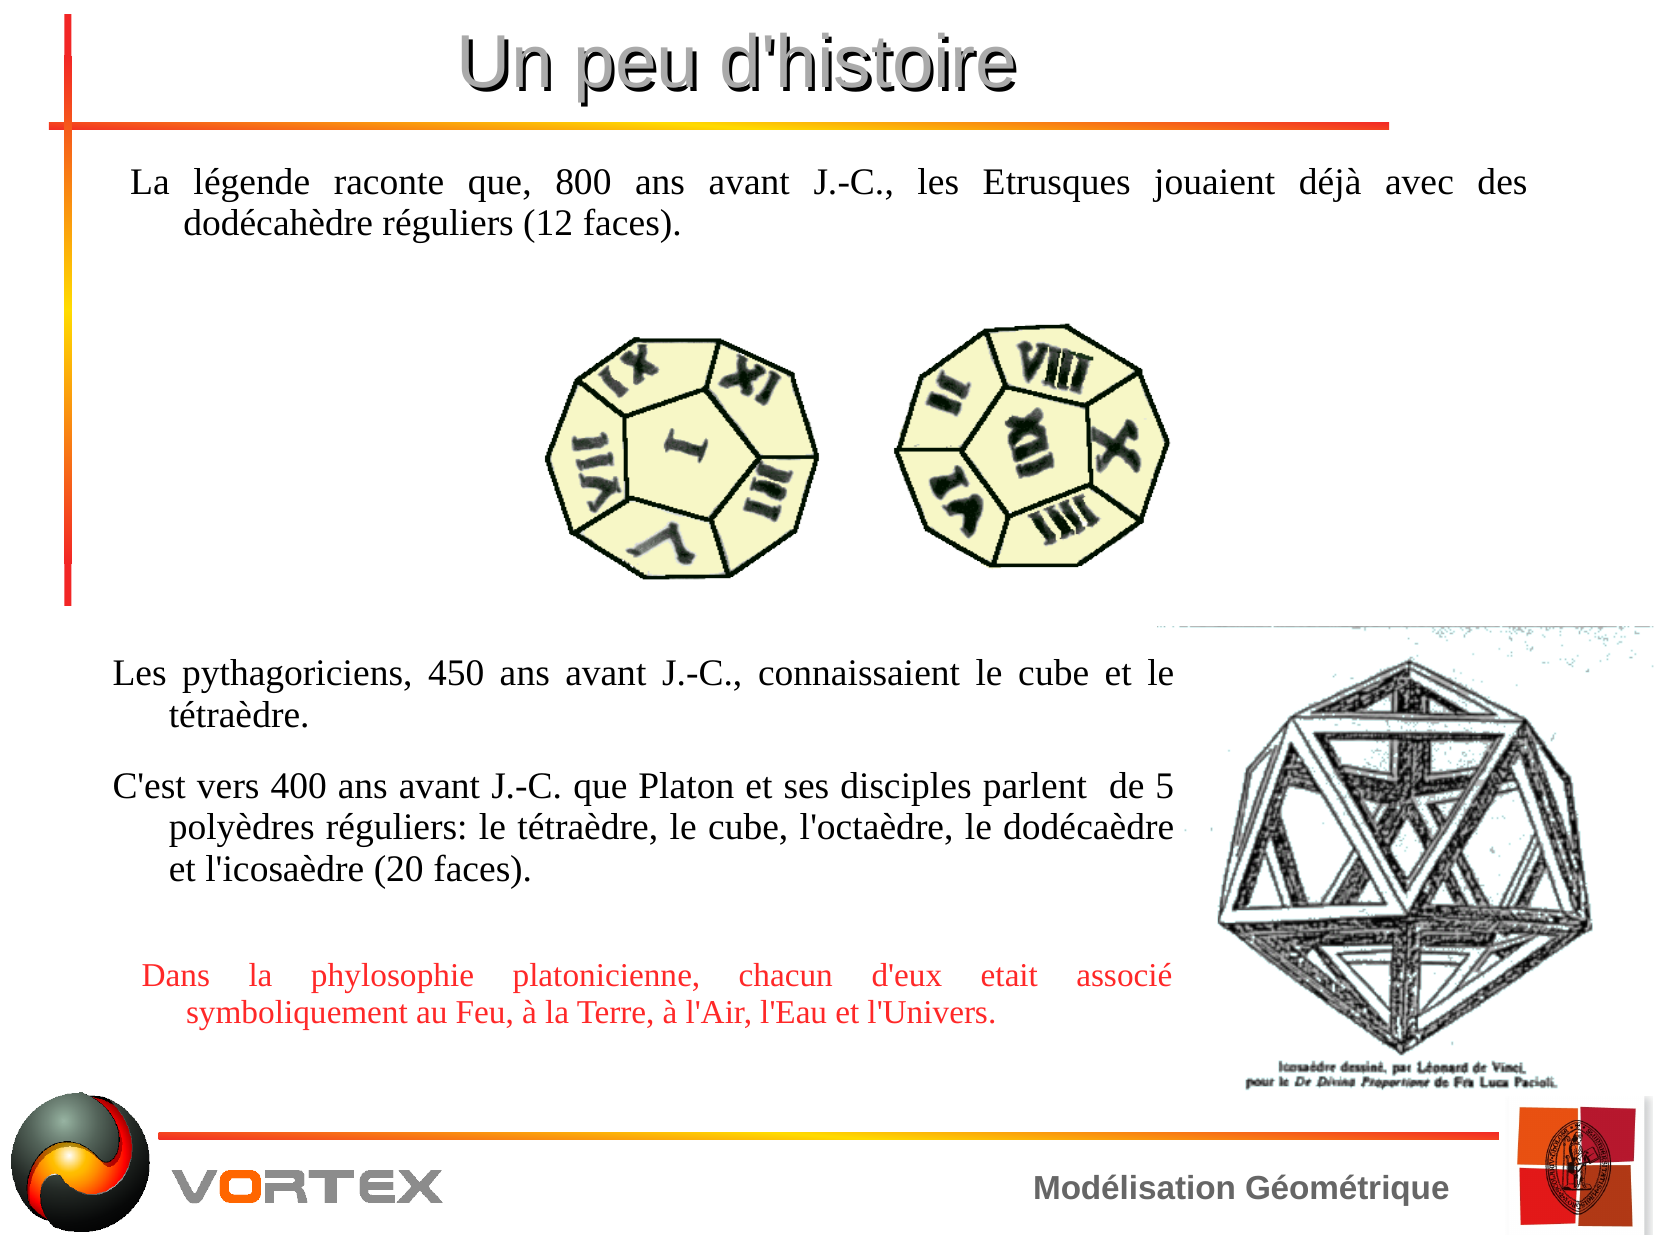

# Un peu d'histoire
La légende raconte que, 800 ans avant J.-C., les Etrusques jouaient déjà avec des dodécahèdre réguliers (12 faces).
Les pythagoriciens, 450 ans avant J.-C., connaissaient le cube et le tétraèdre.
C'est vers 400 ans avant J.-C. que Platon et ses disciples parlent de 5 polyèdres réguliers: le tétraèdre, le cube, l'octaèdre, le dodécaèdre et l'icosaèdre (20 faces).
Dans la phylosophie platonicienne, chacun d'eux etait associé symboliquement au Feu, à la Terre, à l'Air, l'Eau et l'Univers.